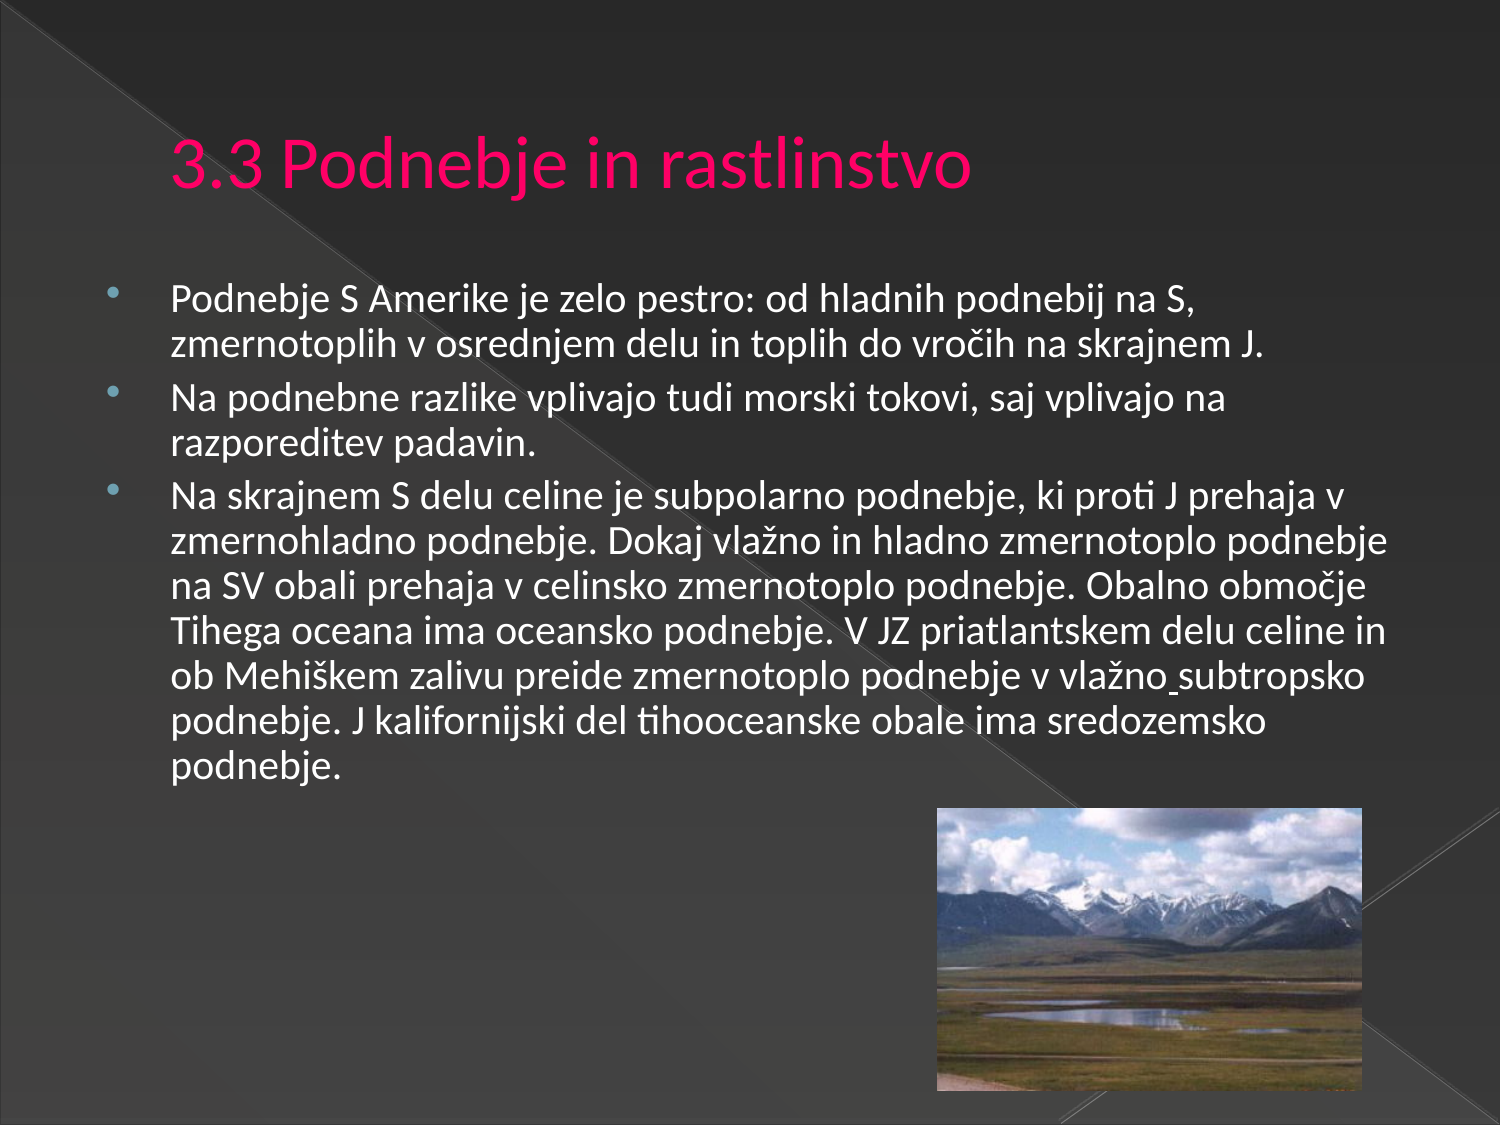

# 3.3 Podnebje in rastlinstvo
Podnebje S Amerike je zelo pestro: od hladnih podnebij na S, zmernotoplih v osrednjem delu in toplih do vročih na skrajnem J.
Na podnebne razlike vplivajo tudi morski tokovi, saj vplivajo na razporeditev padavin.
Na skrajnem S delu celine je subpolarno podnebje, ki proti J prehaja v zmernohladno podnebje. Dokaj vlažno in hladno zmernotoplo podnebje na SV obali prehaja v celinsko zmernotoplo podnebje. Obalno območje Tihega oceana ima oceansko podnebje. V JZ priatlantskem delu celine in ob Mehiškem zalivu preide zmernotoplo podnebje v vlažno subtropsko podnebje. J kalifornijski del tihooceanske obale ima sredozemsko podnebje.